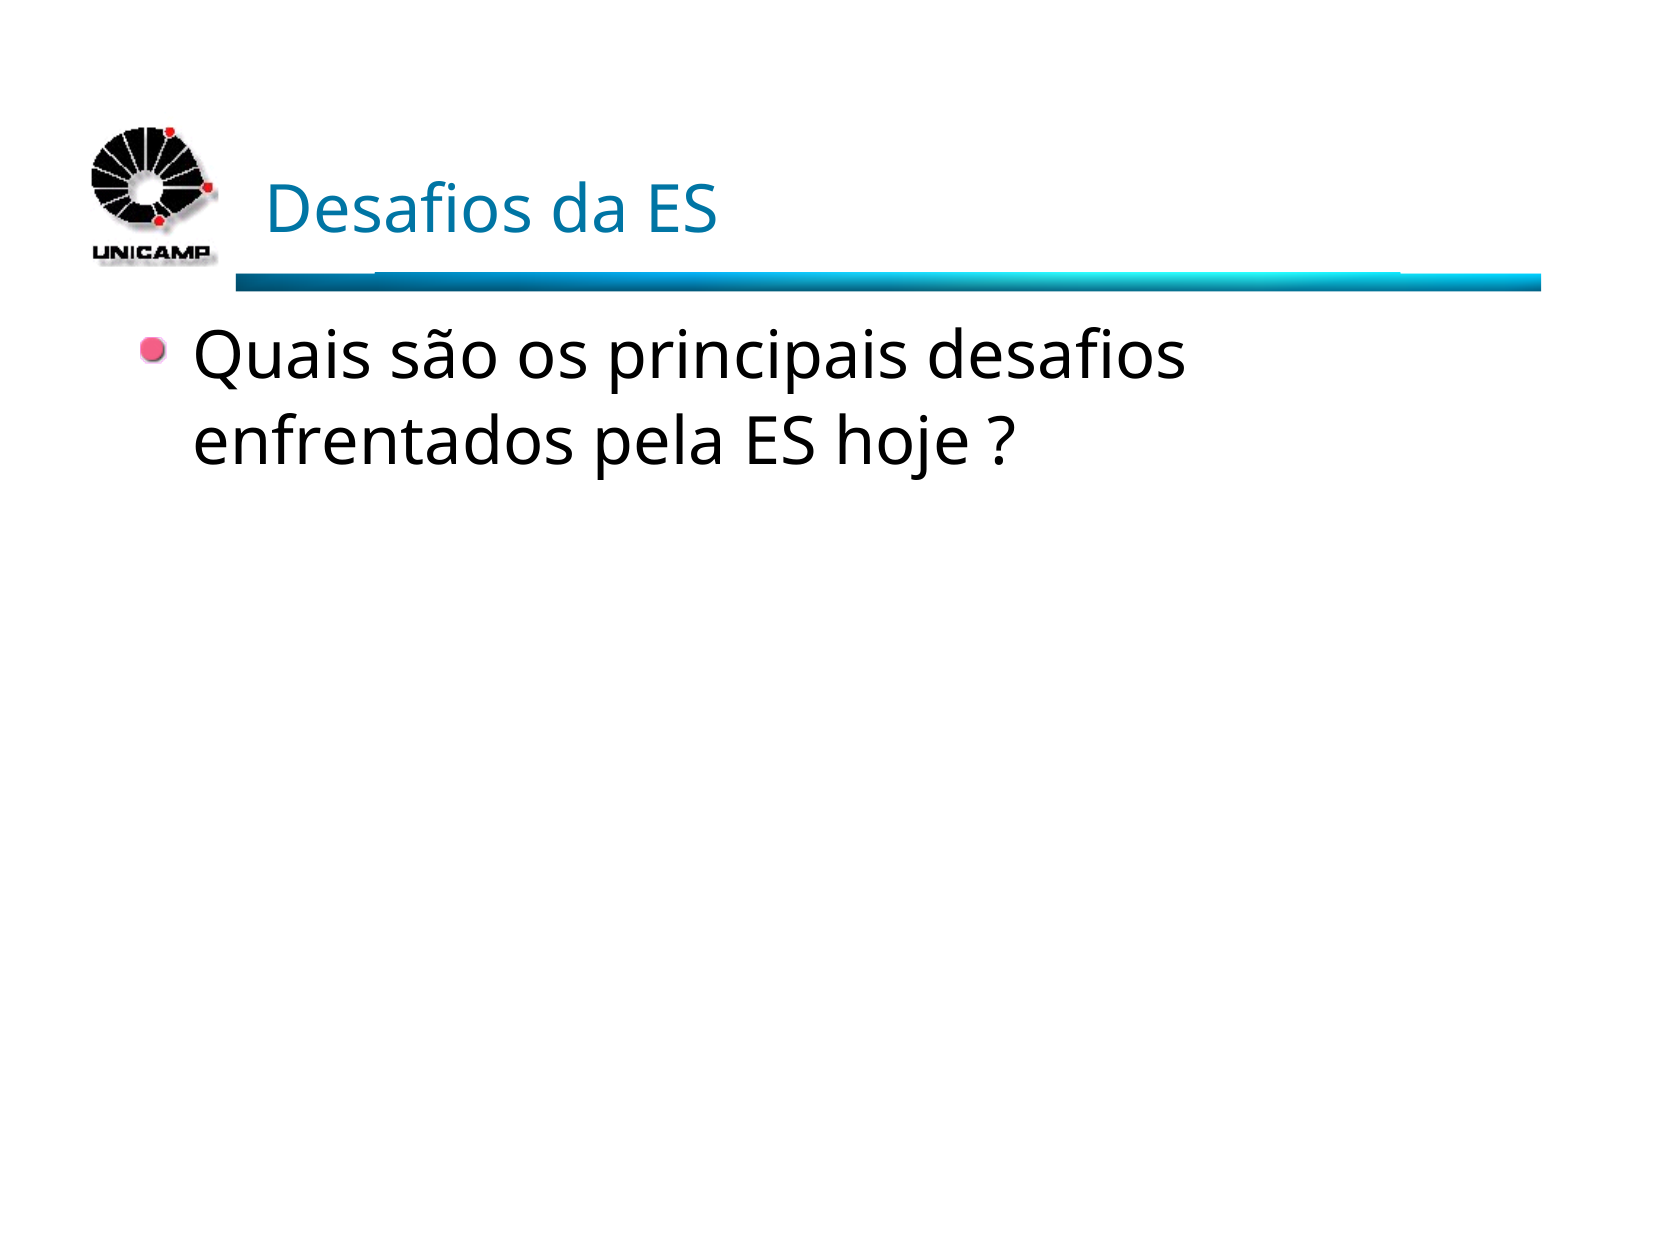

# Desafios da ES
Quais são os principais desafios enfrentados pela ES hoje ?